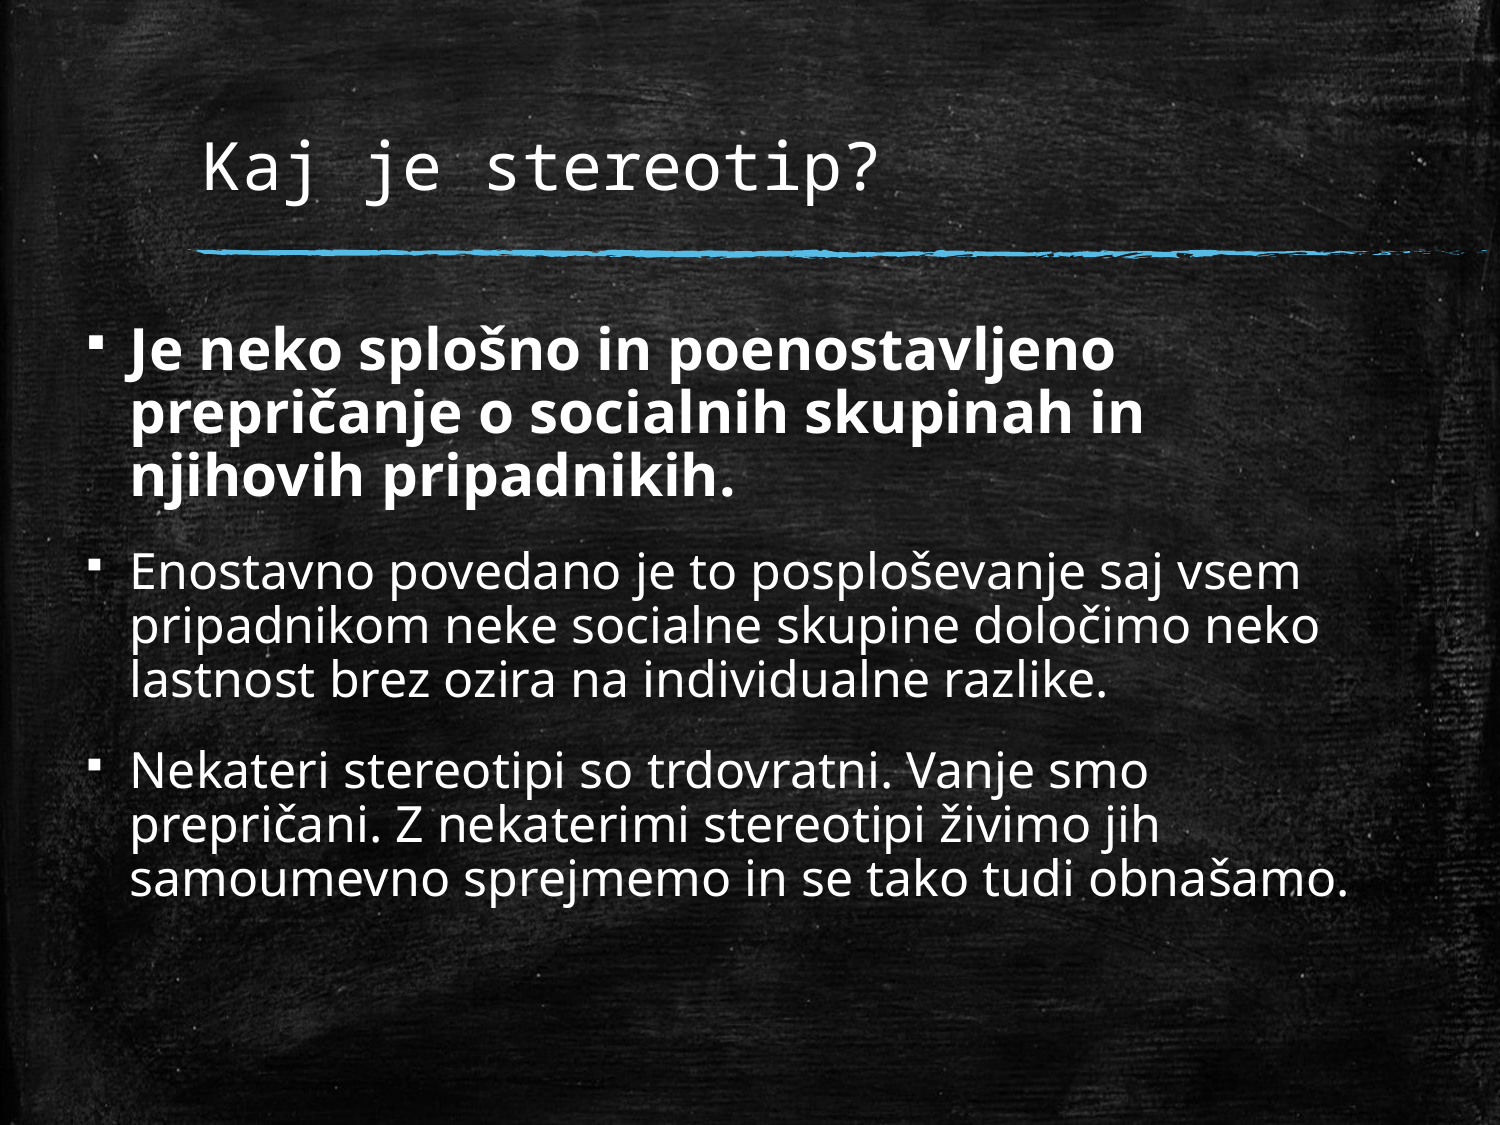

# Kaj je stereotip?
Je neko splošno in poenostavljeno prepričanje o socialnih skupinah in njihovih pripadnikih.
Enostavno povedano je to posploševanje saj vsem pripadnikom neke socialne skupine določimo neko lastnost brez ozira na individualne razlike.
Nekateri stereotipi so trdovratni. Vanje smo prepričani. Z nekaterimi stereotipi živimo jih samoumevno sprejmemo in se tako tudi obnašamo.